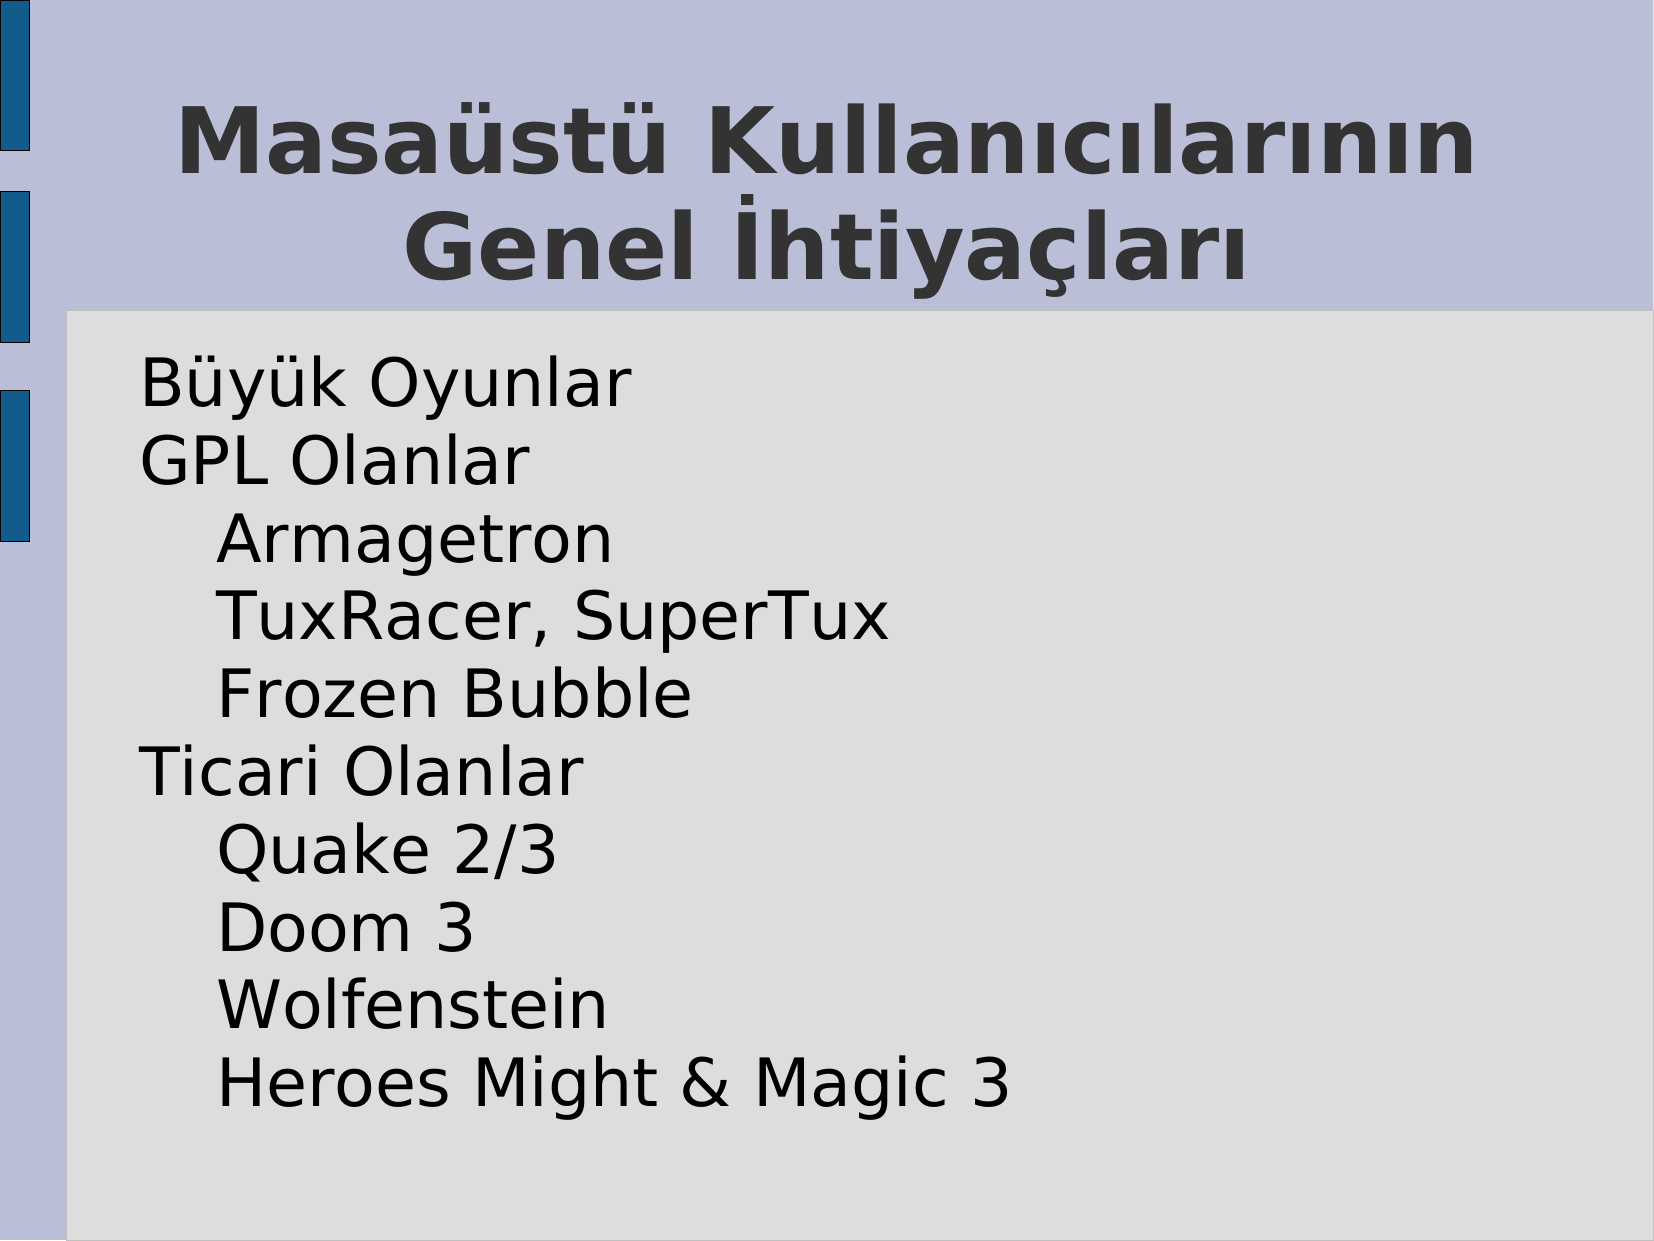

# Masaüstü Kullanıcılarının Genel İhtiyaçları
Büyük Oyunlar
GPL Olanlar
Armagetron
TuxRacer, SuperTux
Frozen Bubble
Ticari Olanlar
Quake 2/3
Doom 3
Wolfenstein
Heroes Might & Magic 3